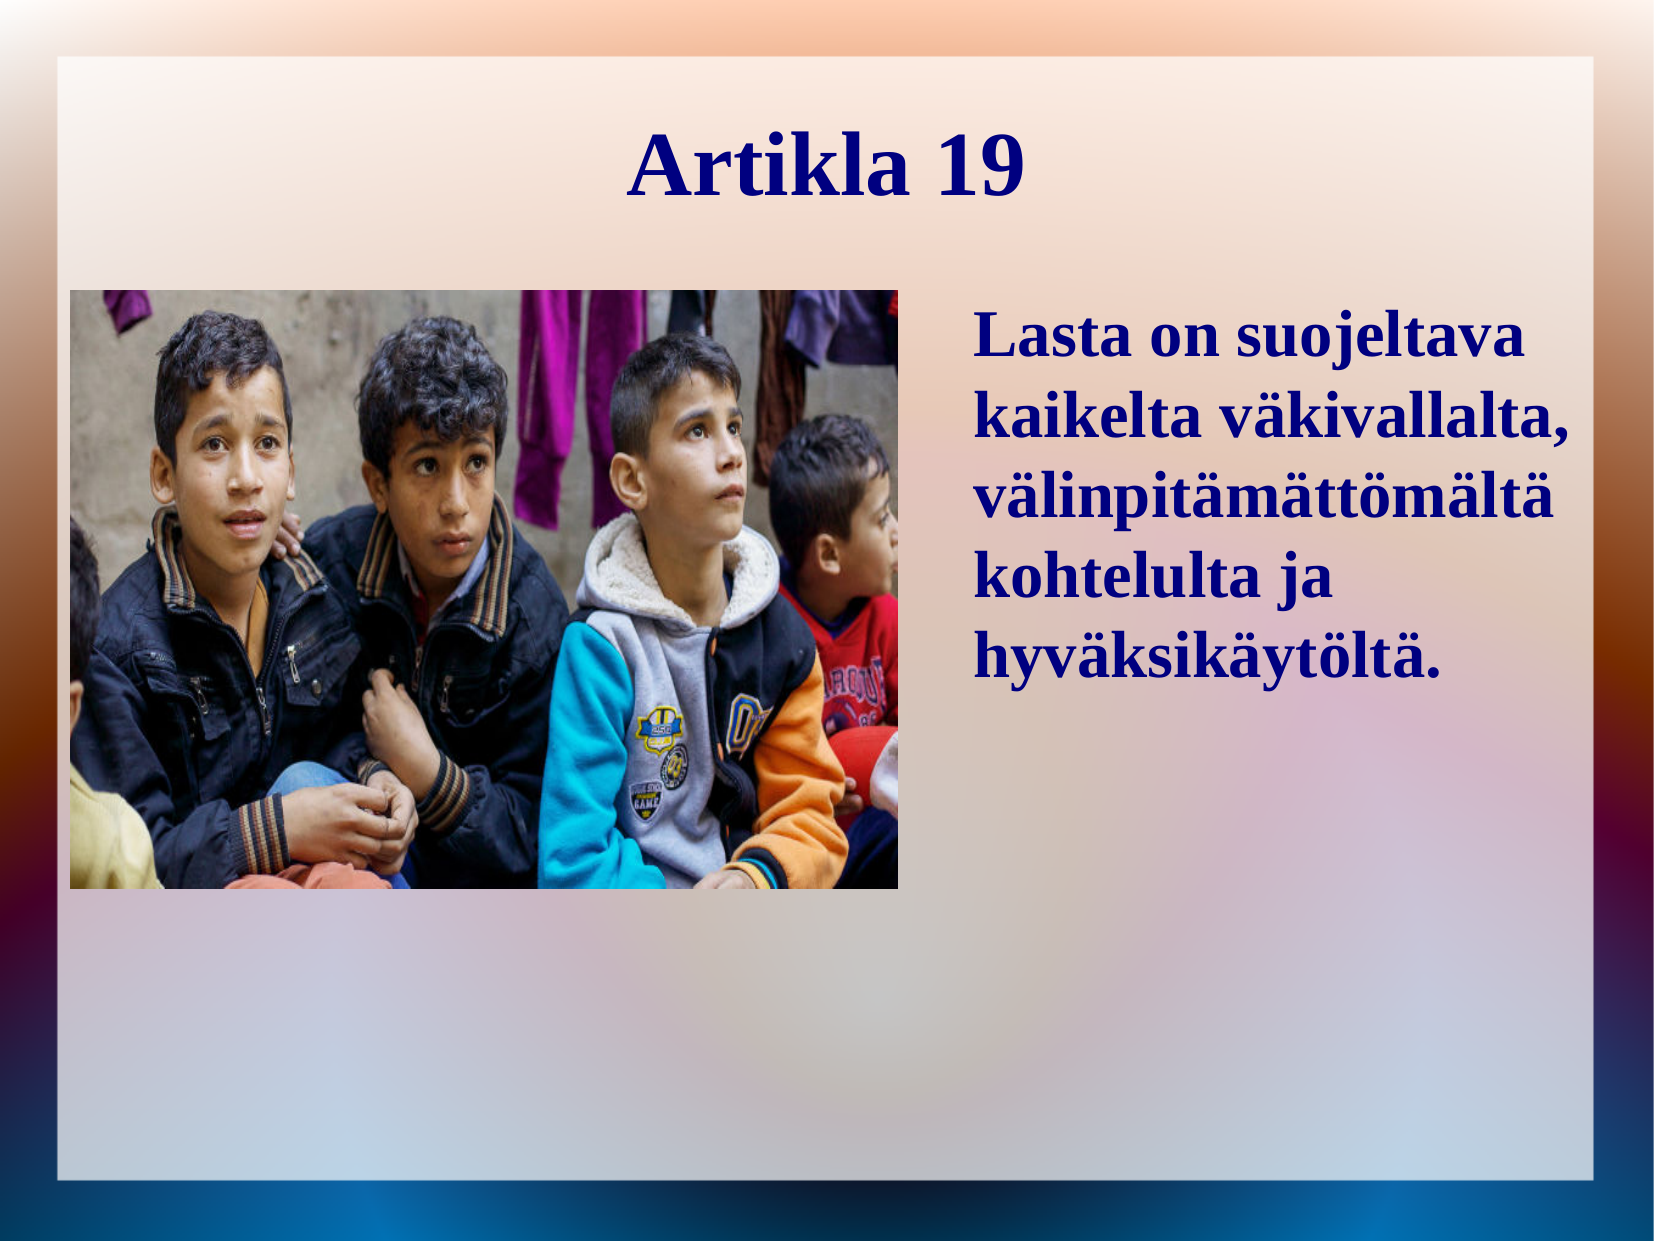

# Artikla 19
Lasta on suojeltava kaikelta väkivallalta, välinpitämättömältä kohtelulta ja hyväksikäytöltä.